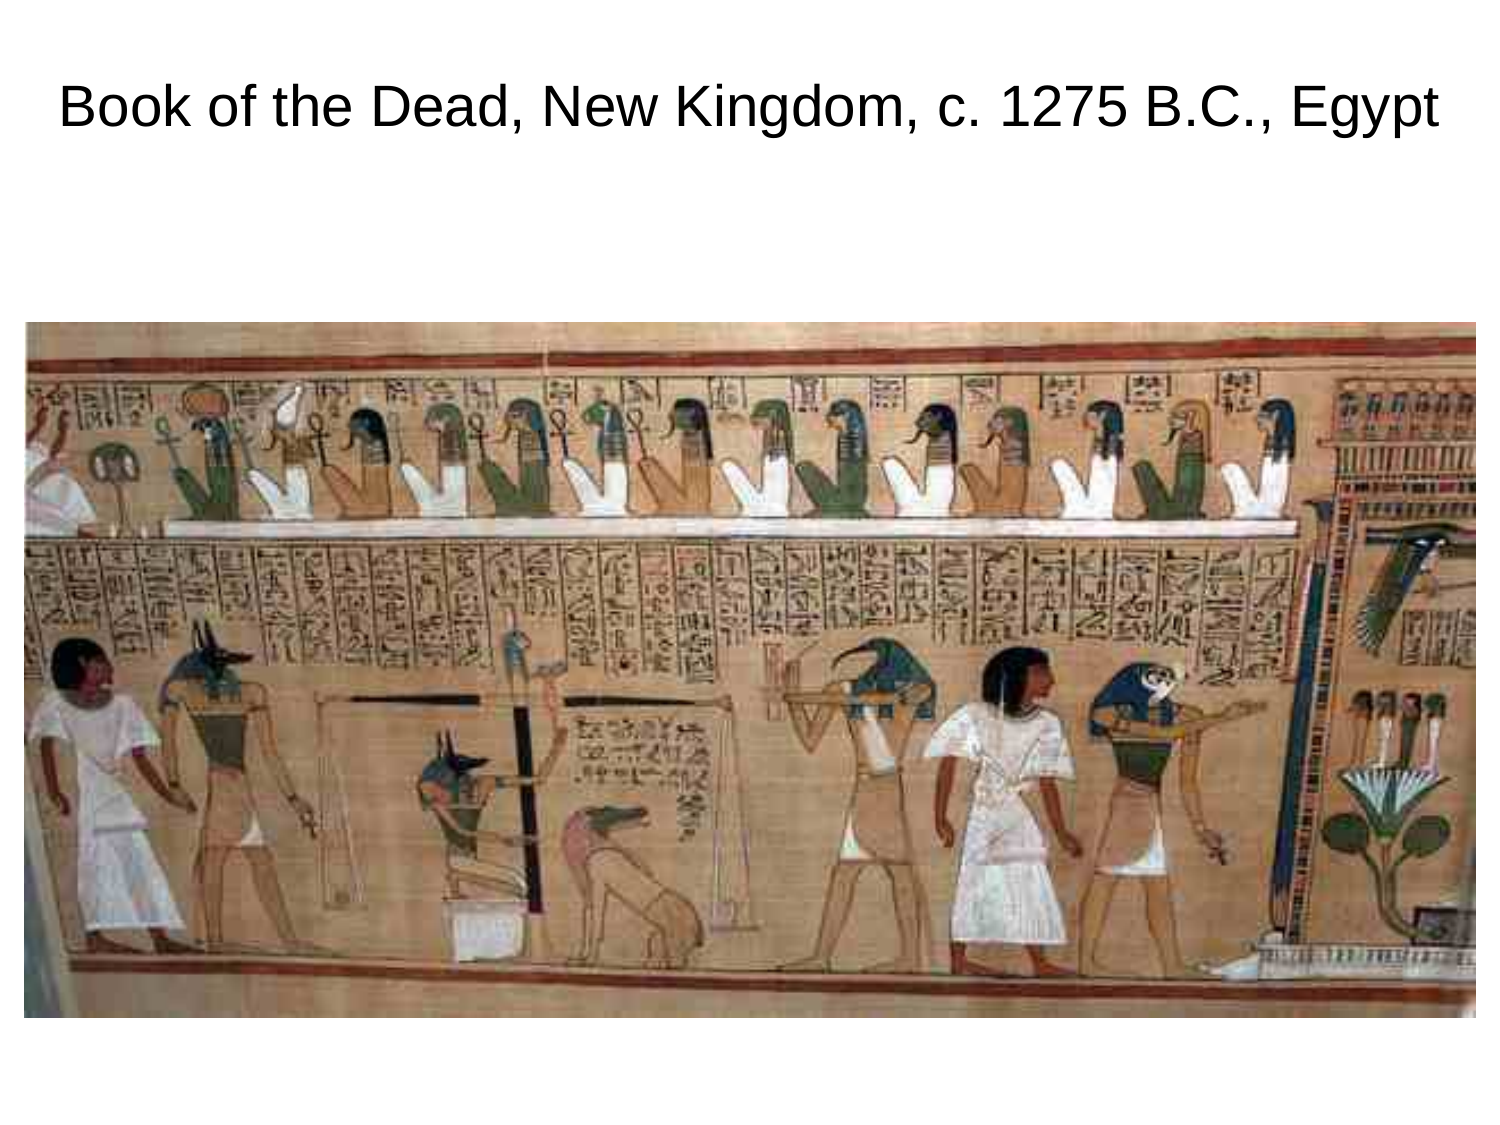

# Book of the Dead, New Kingdom, c. 1275 B.C., Egypt